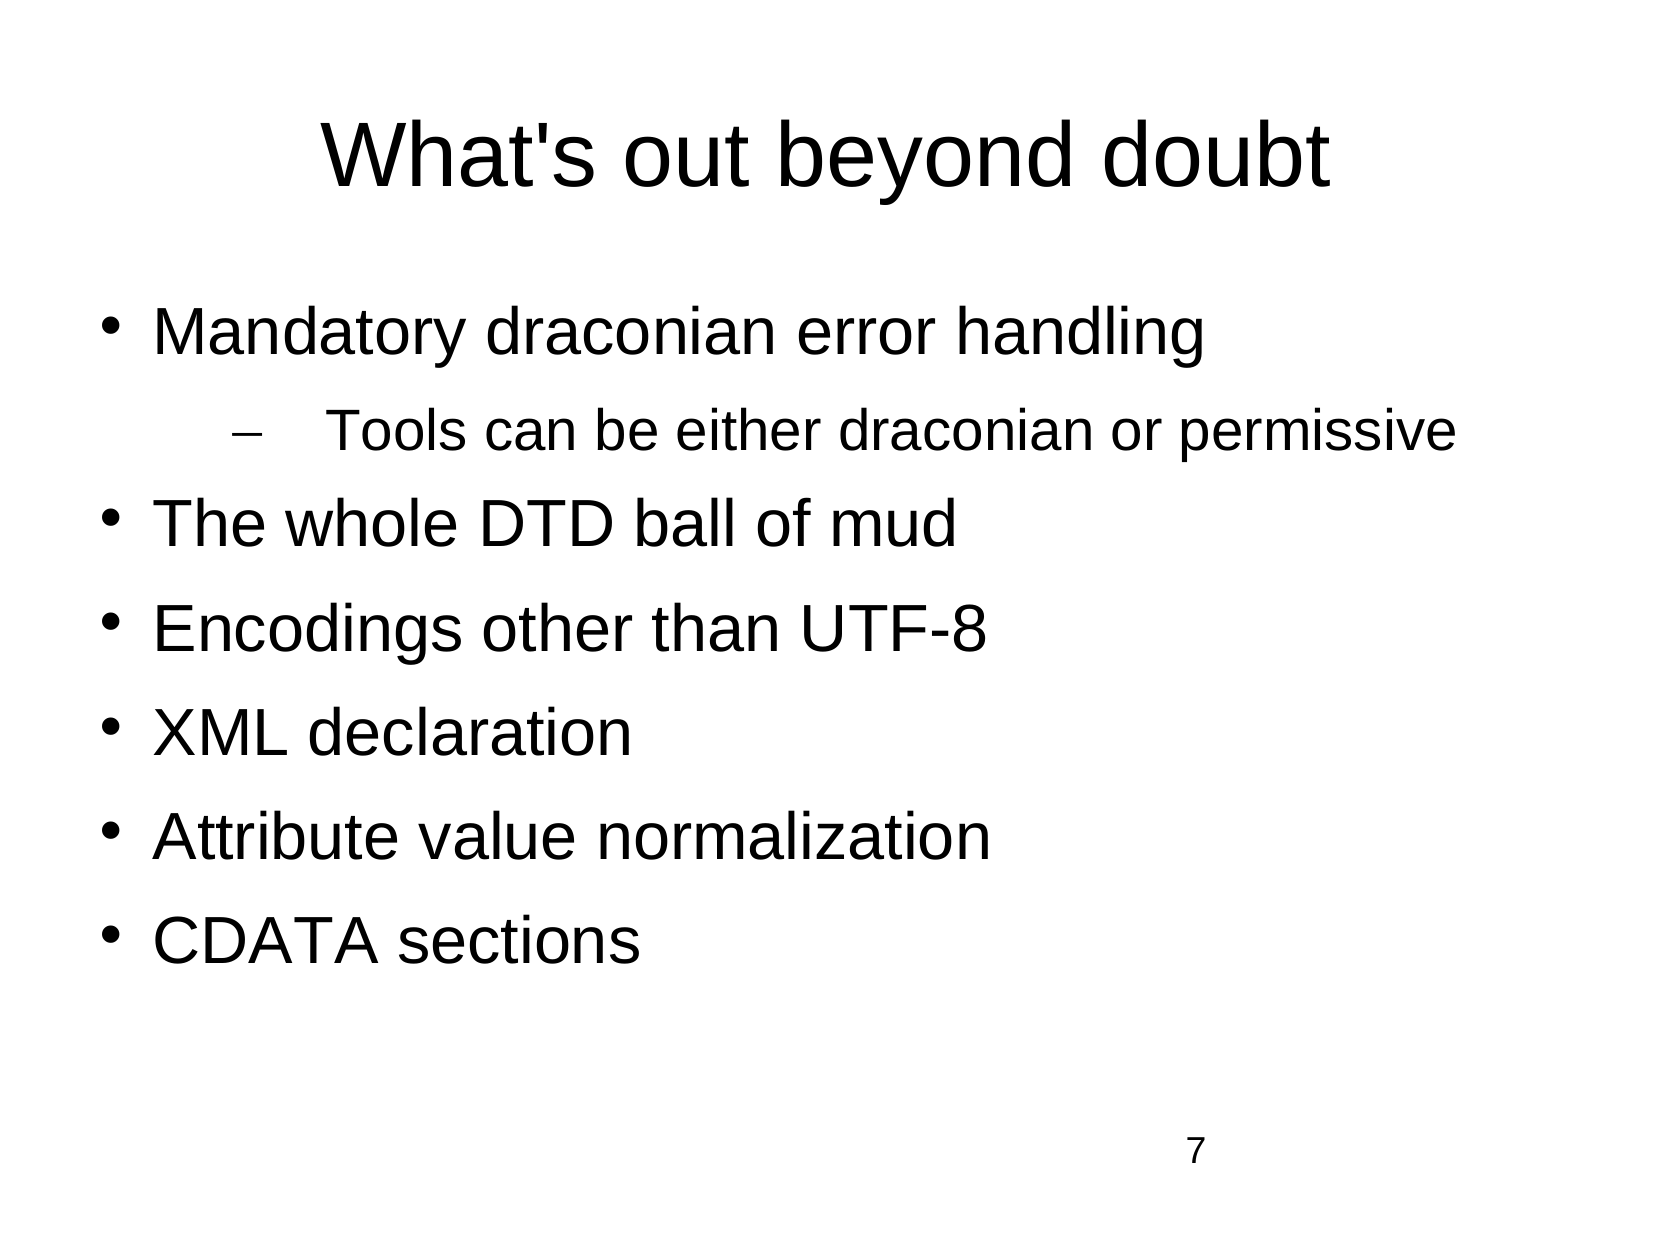

# What's out beyond doubt
Mandatory draconian error handling
Tools can be either draconian or permissive
The whole DTD ball of mud
Encodings other than UTF-8
XML declaration
Attribute value normalization
CDATA sections
7